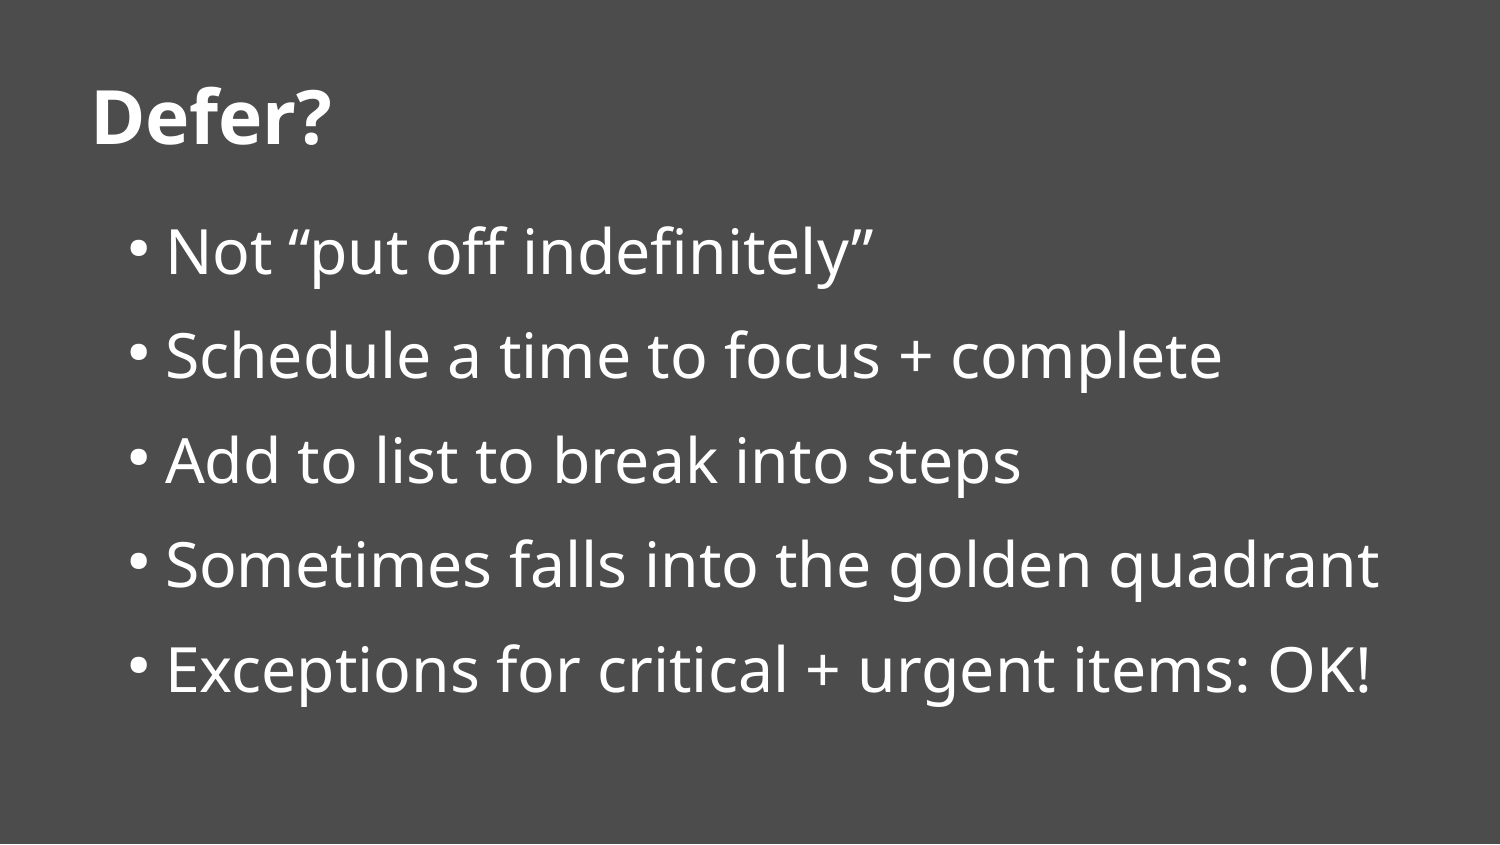

# Defer?
Not “put off indefinitely”
Schedule a time to focus + complete
Add to list to break into steps
Sometimes falls into the golden quadrant
Exceptions for critical + urgent items: OK!